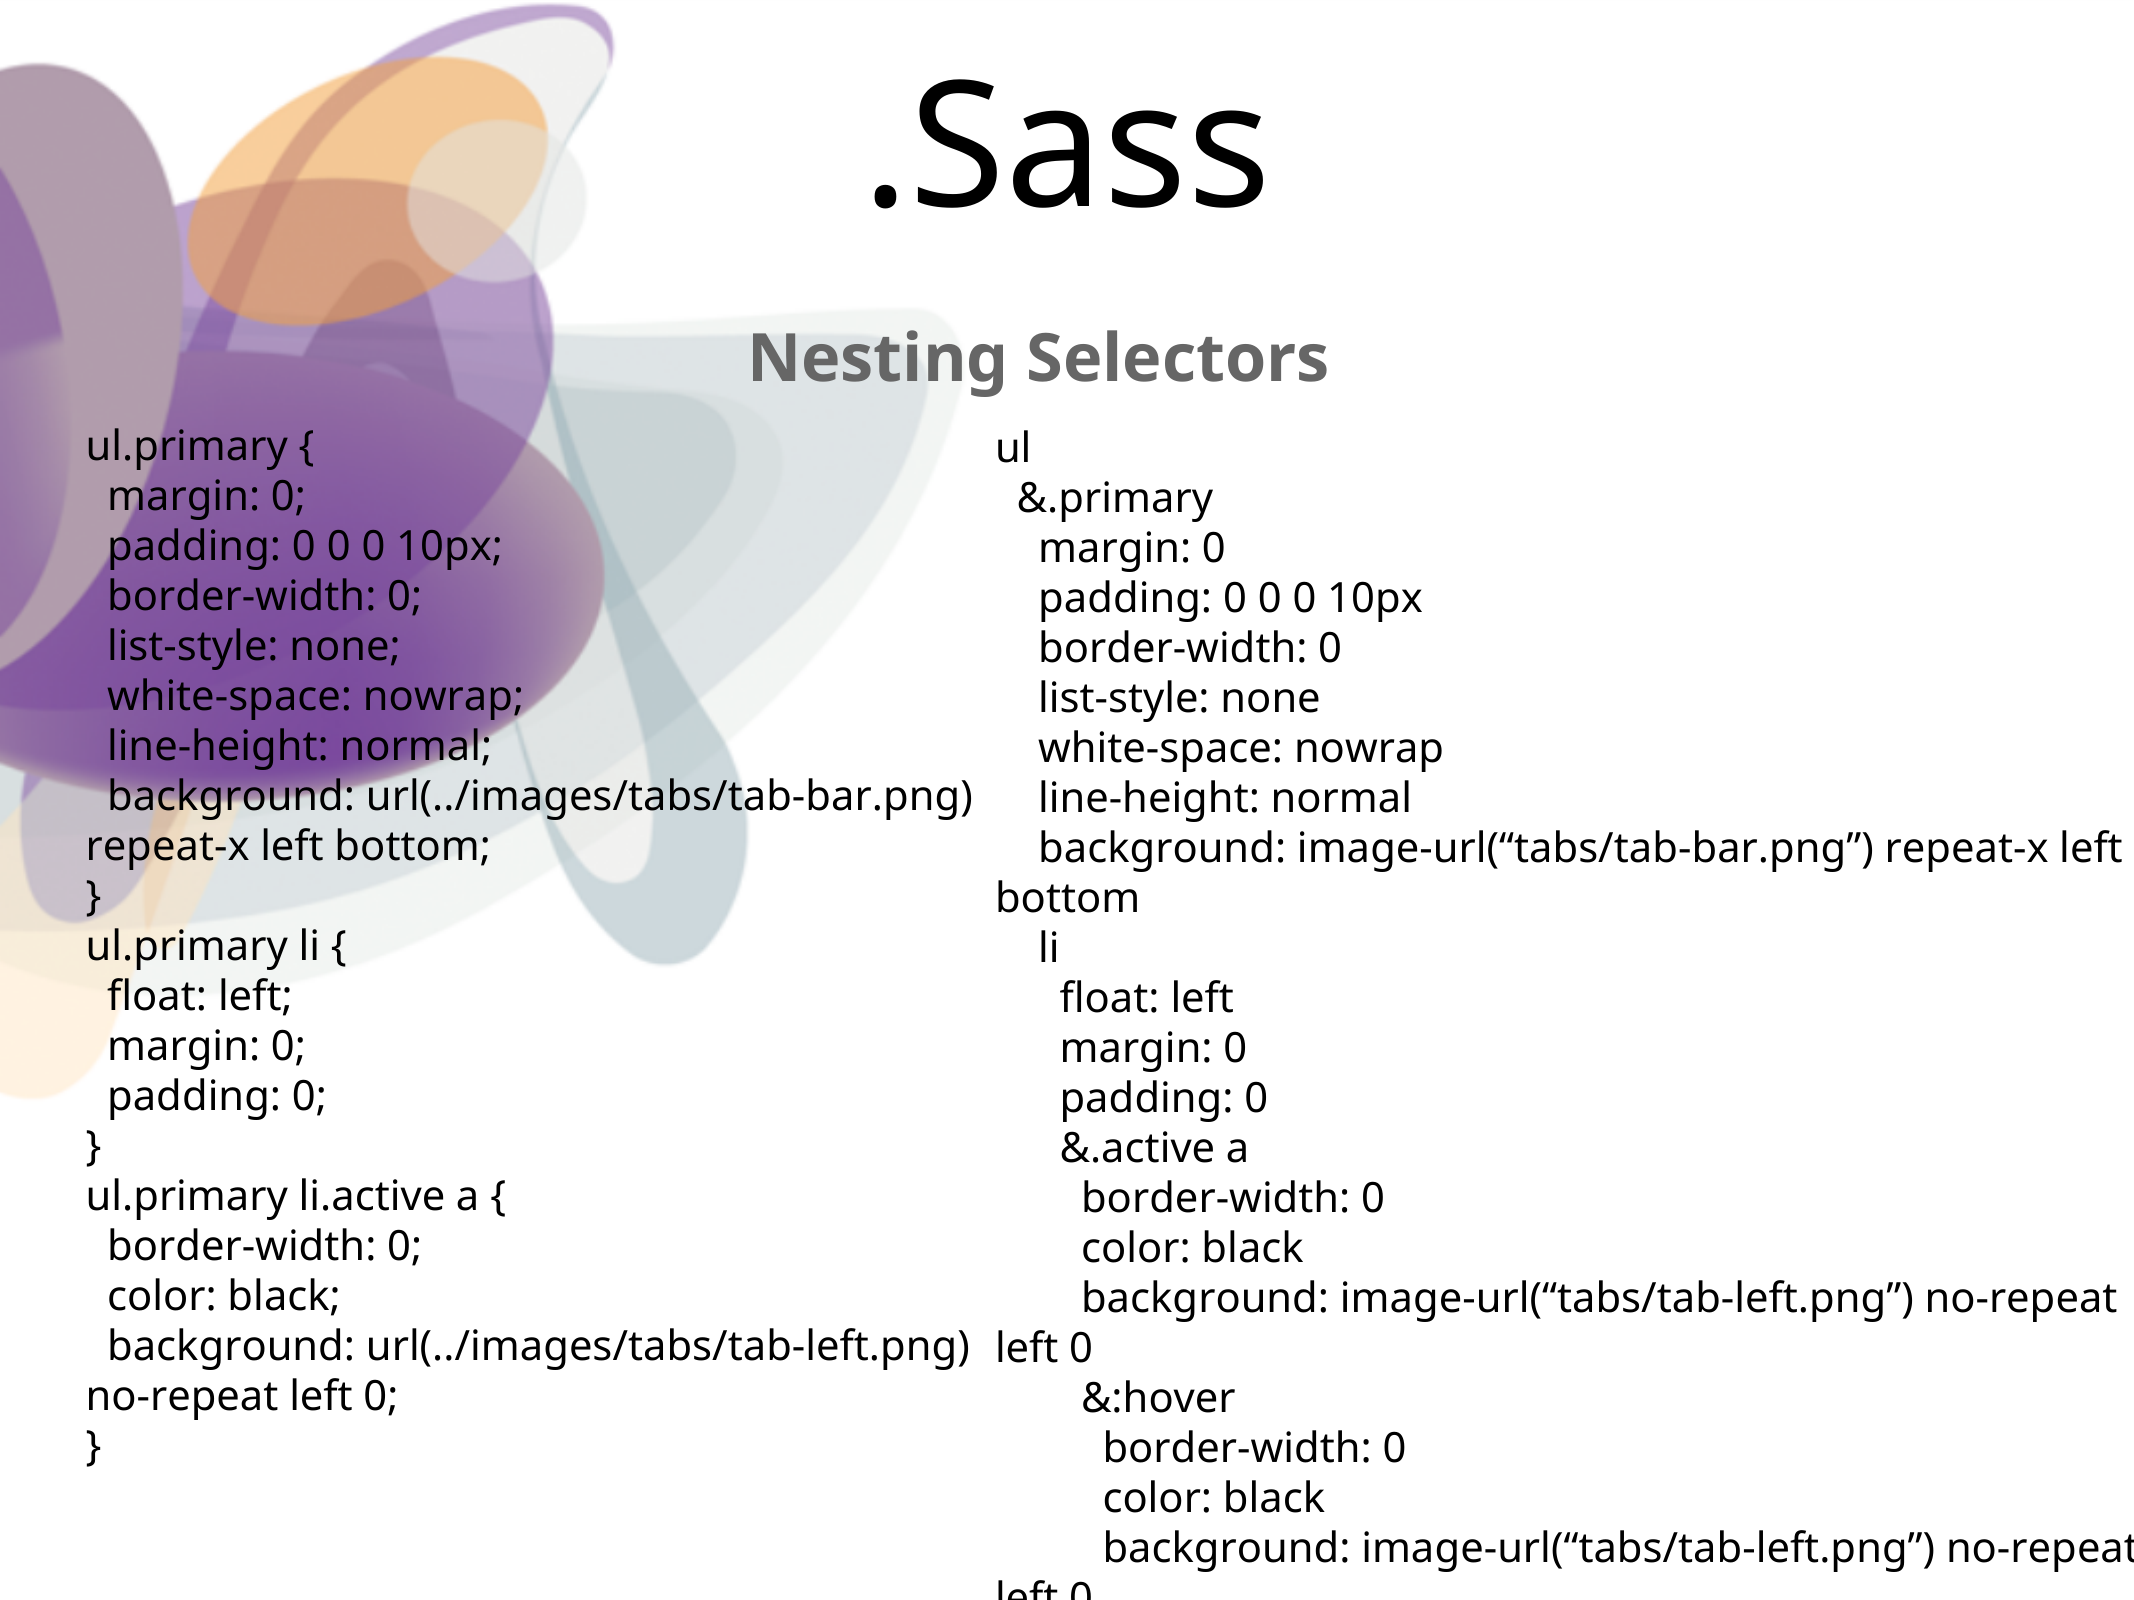

.Sass
Nesting Selectors
ul.primary {
 margin: 0;
 padding: 0 0 0 10px;
 border-width: 0;
 list-style: none;
 white-space: nowrap;
 line-height: normal;
 background: url(../images/tabs/tab-bar.png) repeat-x left bottom;
}
ul.primary li {
 float: left;
 margin: 0;
 padding: 0;
}
ul.primary li.active a {
 border-width: 0;
 color: black;
 background: url(../images/tabs/tab-left.png) no-repeat left 0;
}
ul
 &.primary
 margin: 0
 padding: 0 0 0 10px
 border-width: 0
 list-style: none
 white-space: nowrap
 line-height: normal
 background: image-url(“tabs/tab-bar.png”) repeat-x left bottom
 li
 float: left
 margin: 0
 padding: 0
 &.active a
 border-width: 0
 color: black
 background: image-url(“tabs/tab-left.png”) no-repeat left 0
 &:hover
 border-width: 0
 color: black
 background: image-url(“tabs/tab-left.png”) no-repeat left 0